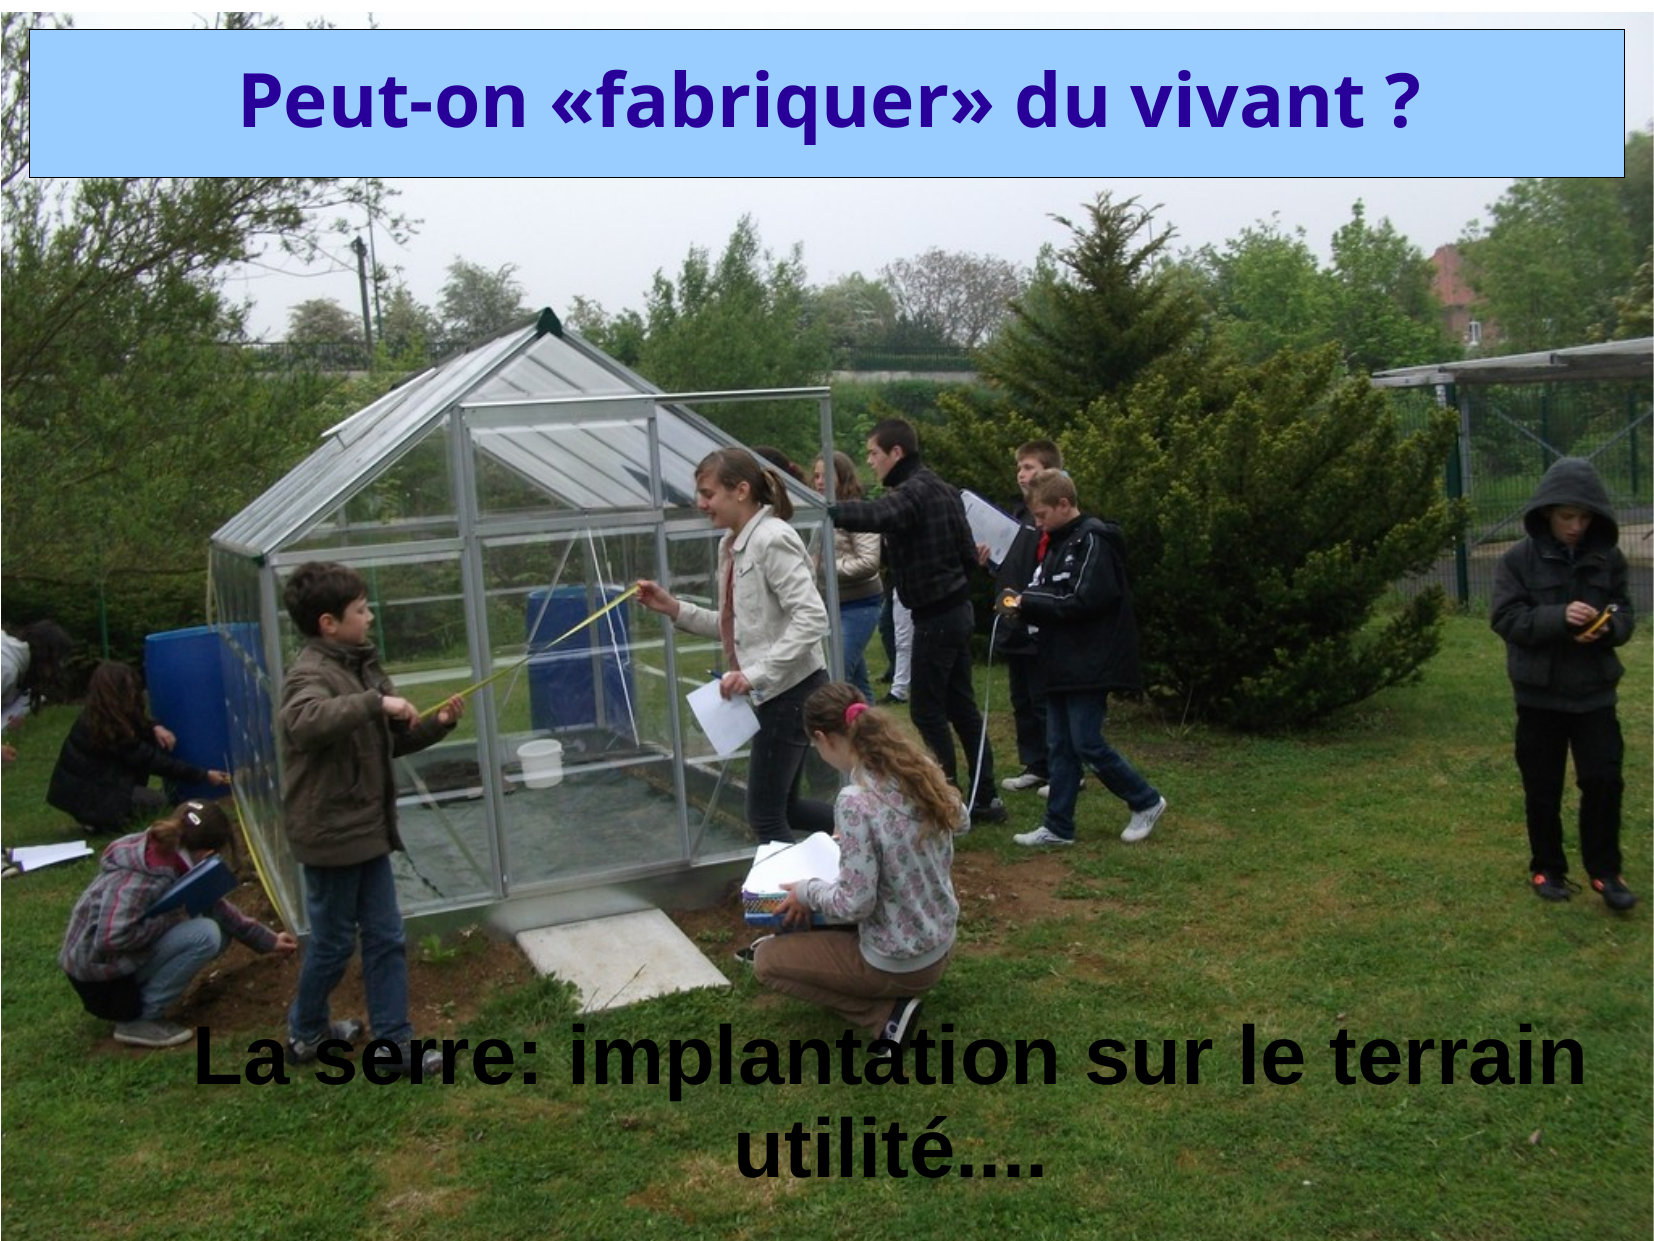

Peut-on «fabriquer» du vivant ?
# La serre: implantation sur le terrain utilité....